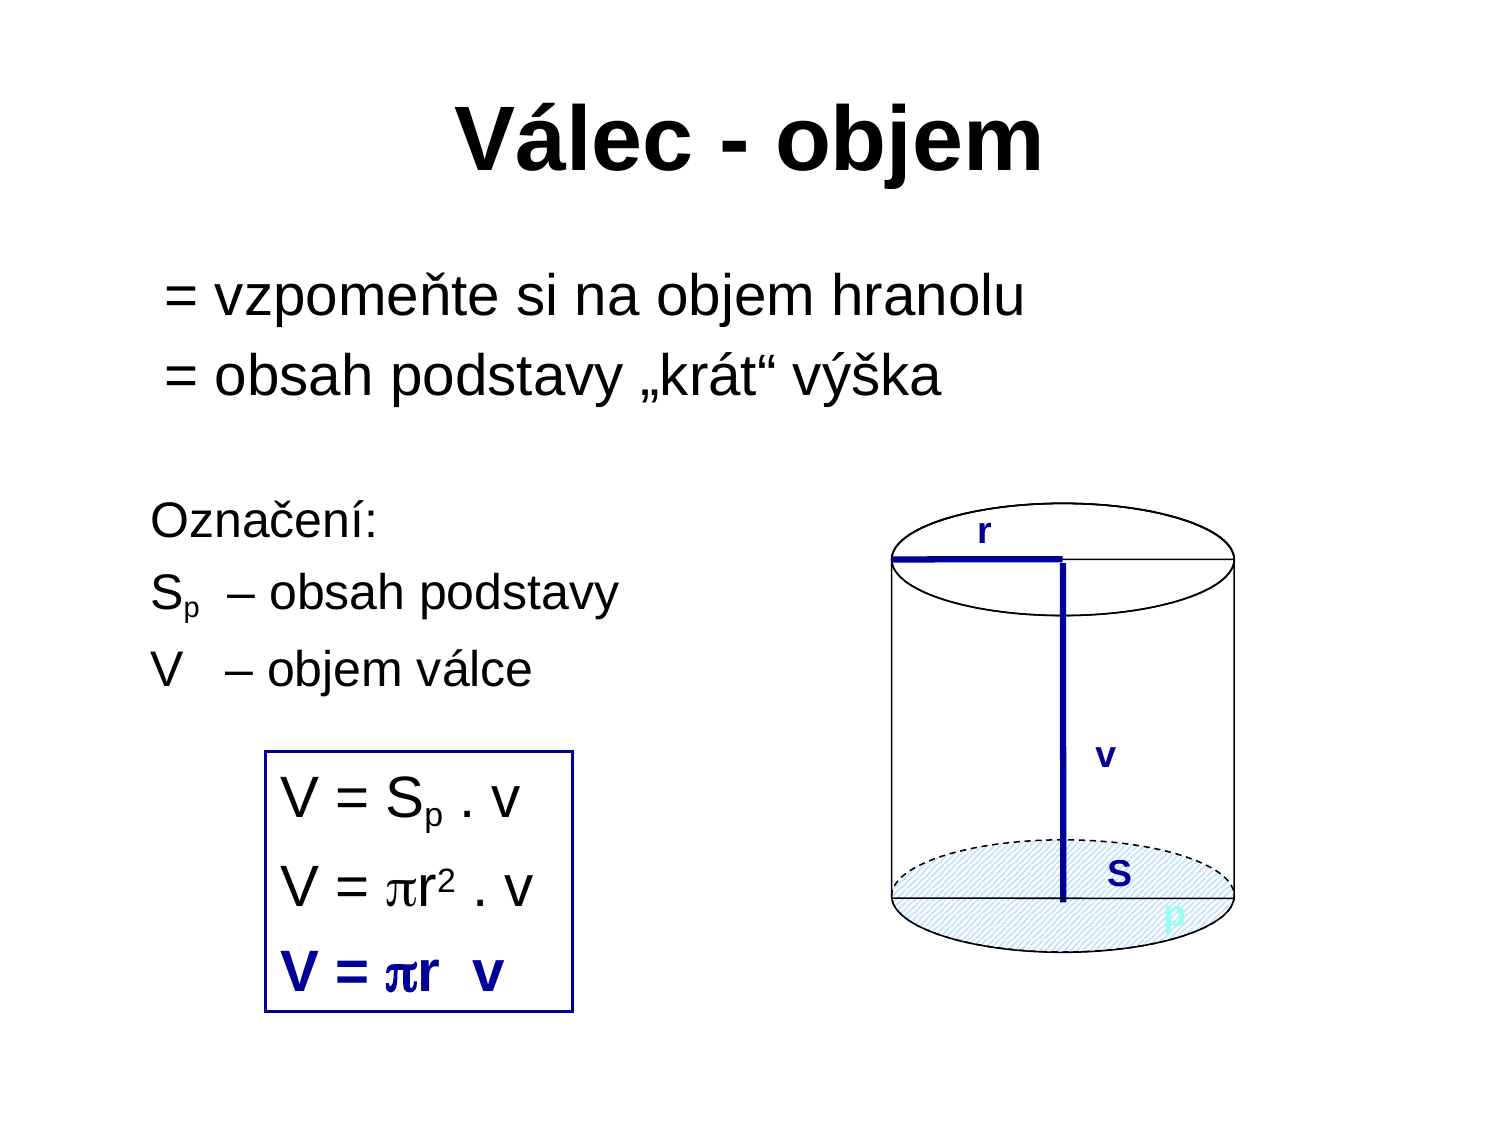

# Válec - objem
= vzpomeňte si na objem hranolu
= obsah podstavy „krát“ výška
Označení:
Sp – obsah podstavy
V – objem válce
r
v
V = Sp . v
V = r2 . v
V = r2v
Sp